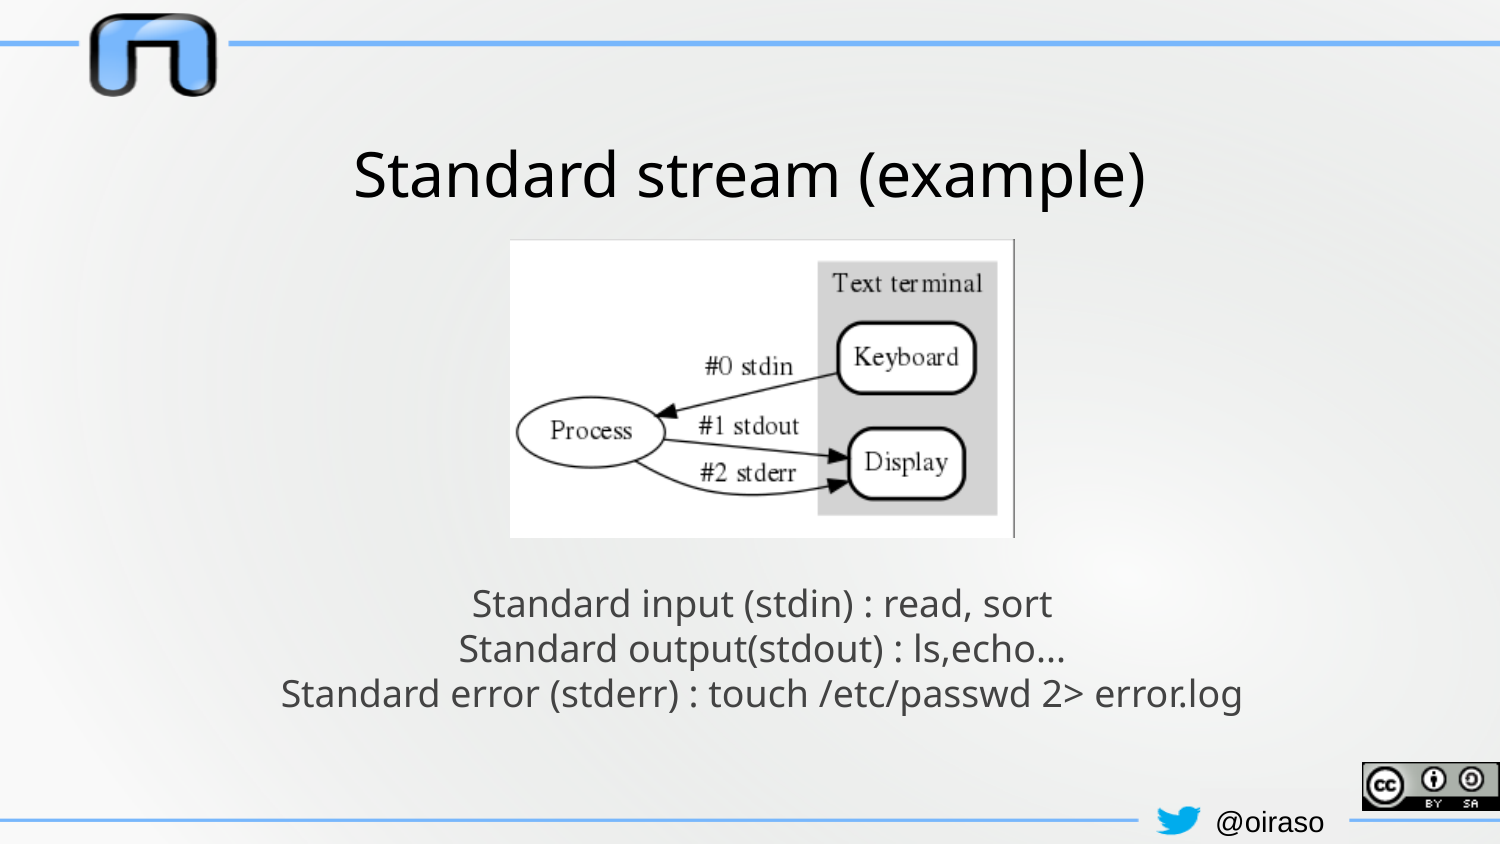

Standard stream (example)
# Standard input (stdin) : read, sort
Standard output(stdout) : ls,echo...
Standard error (stderr) : touch /etc/passwd 2> error.log
@oirasor